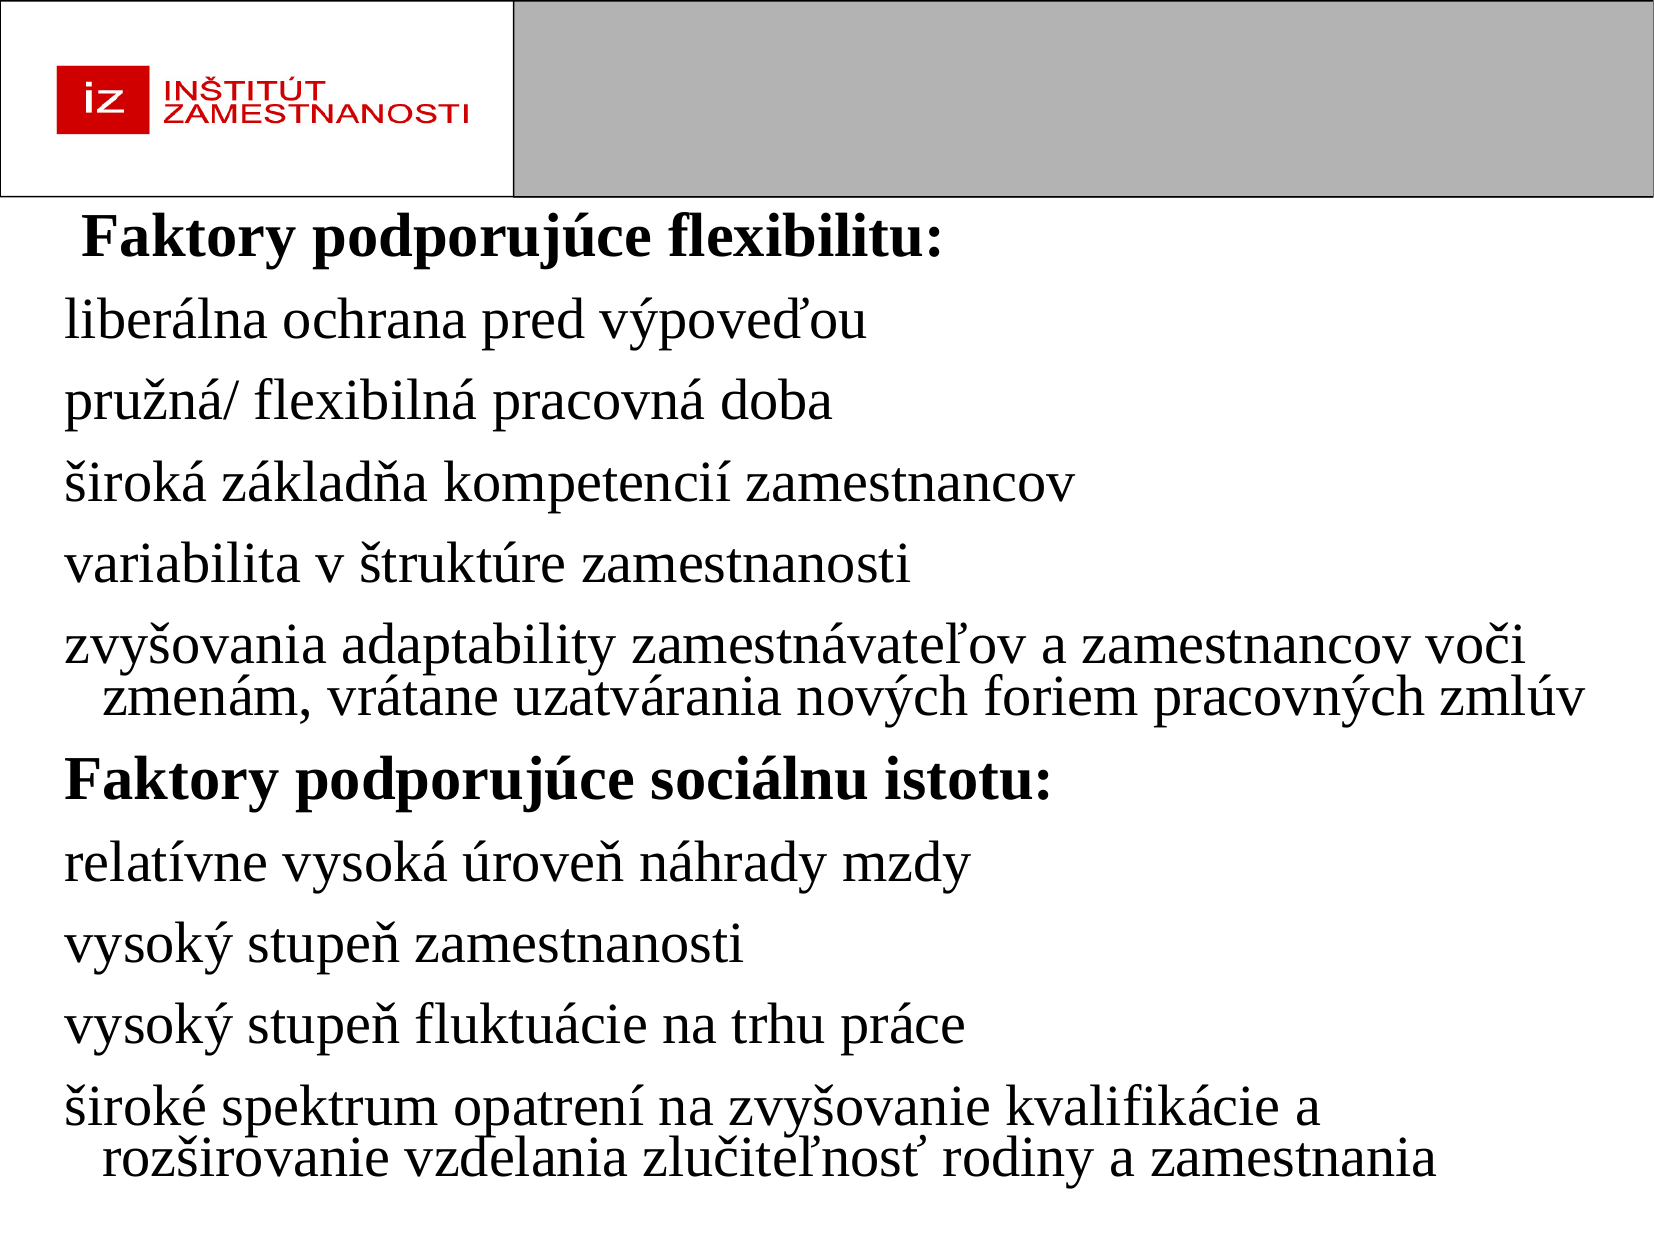

# Faktory podporujúce flexibilitu:
liberálna ochrana pred výpoveďou
pružná/ flexibilná pracovná doba
široká základňa kompetencií zamestnancov
variabilita v štruktúre zamestnanosti
zvyšovania adaptability zamestnávateľov a zamestnancov voči zmenám, vrátane uzatvárania nových foriem pracovných zmlúv
Faktory podporujúce sociálnu istotu:
relatívne vysoká úroveň náhrady mzdy
vysoký stupeň zamestnanosti
vysoký stupeň fluktuácie na trhu práce
široké spektrum opatrení na zvyšovanie kvalifikácie a rozširovanie vzdelania zlučiteľnosť rodiny a zamestnania